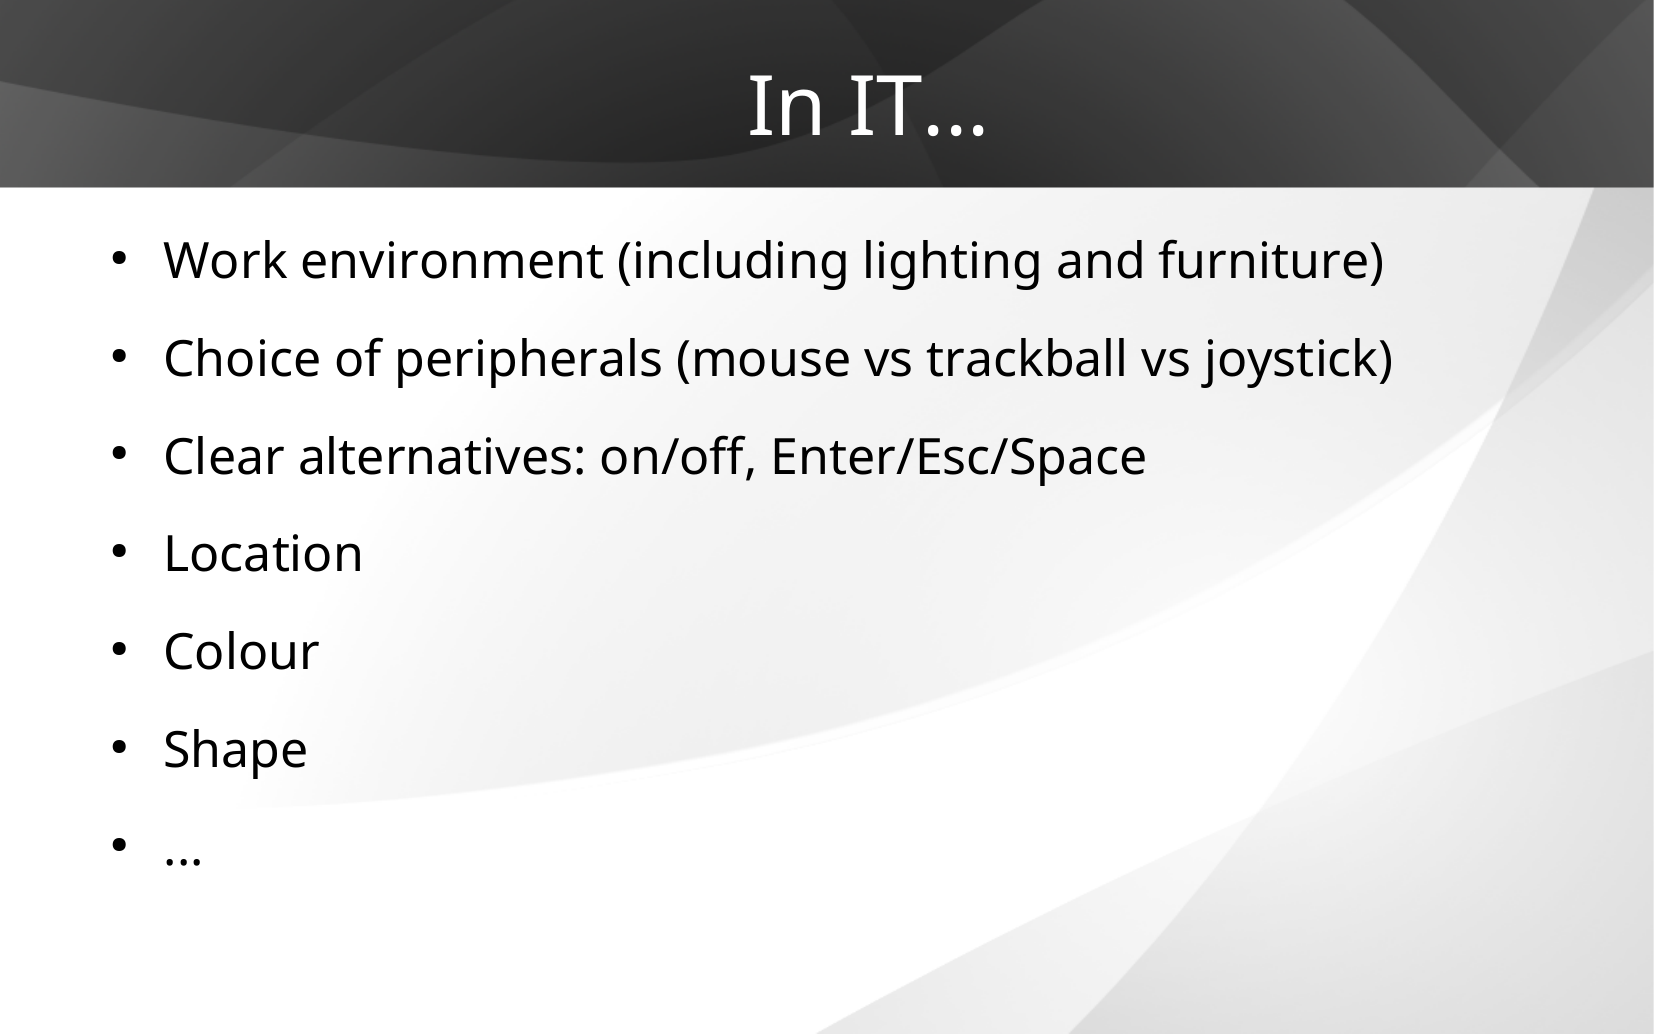

# In IT...
Work environment (including lighting and furniture)
Choice of peripherals (mouse vs trackball vs joystick)
Clear alternatives: on/off, Enter/Esc/Space
Location
Colour
Shape
...